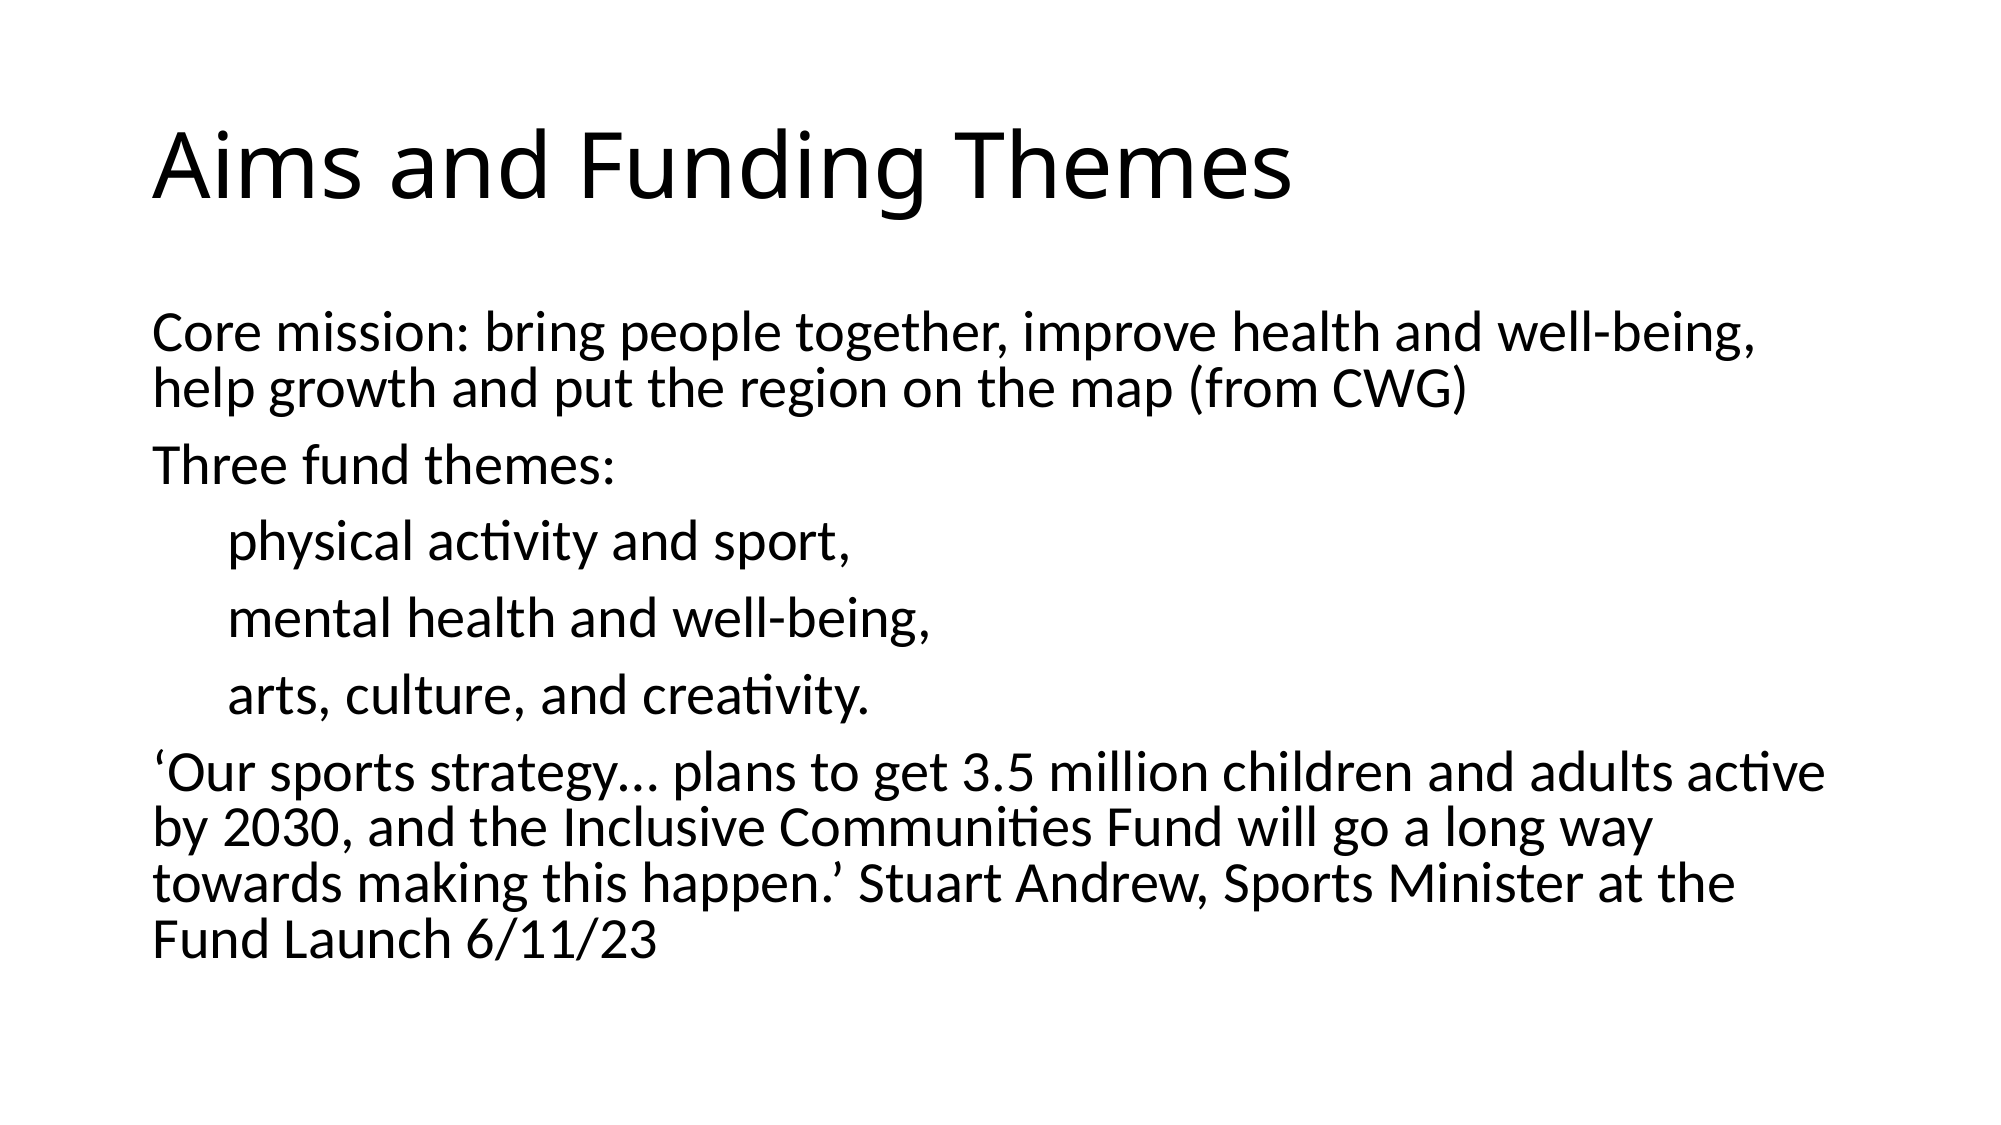

# Aims and Funding Themes
Core mission: bring people together, improve health and well-being, help growth and put the region on the map (from CWG)
Three fund themes:
	physical activity and sport,
	mental health and well-being,
	arts, culture, and creativity.
‘Our sports strategy… plans to get 3.5 million children and adults active by 2030, and the Inclusive Communities Fund will go a long way towards making this happen.’ Stuart Andrew, Sports Minister at the Fund Launch 6/11/23